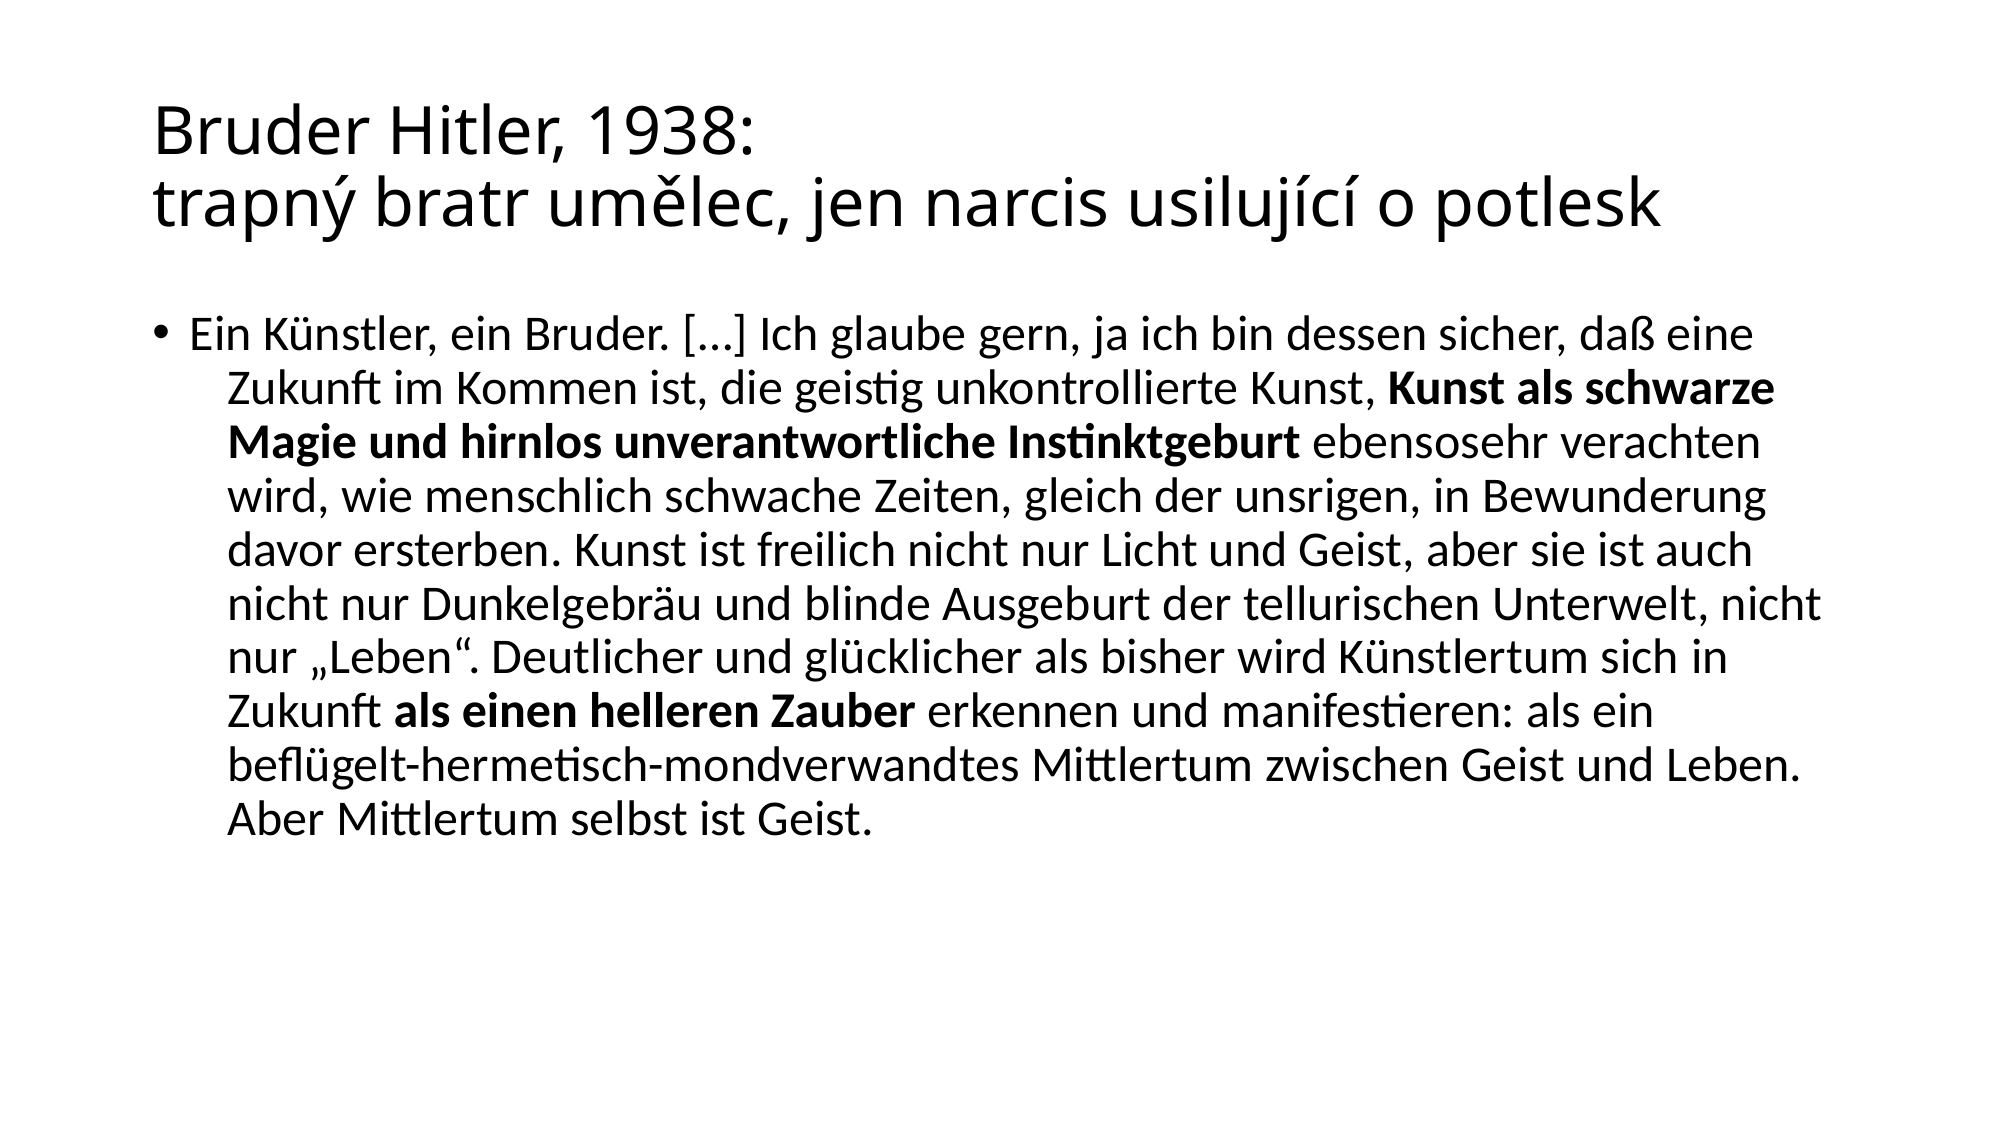

# Bruder Hitler, 1938: trapný bratr umělec, jen narcis usilující o potlesk
Ein Künstler, ein Bruder. […] Ich glaube gern, ja ich bin dessen sicher, daß eine Zukunft im Kommen ist, die geistig unkontrollierte Kunst, Kunst als schwarze Magie und hirnlos unverantwortliche Instinktgeburt ebensosehr verachten wird, wie menschlich schwache Zeiten, gleich der unsrigen, in Bewunderung davor ersterben. Kunst ist freilich nicht nur Licht und Geist, aber sie ist auch nicht nur Dunkelgebräu und blinde Ausgeburt der tellurischen Unterwelt, nicht nur „Leben“. Deutlicher und glücklicher als bisher wird Künstlertum sich in Zukunft als einen helleren Zauber erkennen und manifestieren: als ein beflügelt-hermetisch-mondverwandtes Mittlertum zwischen Geist und Leben. Aber Mittlertum selbst ist Geist.